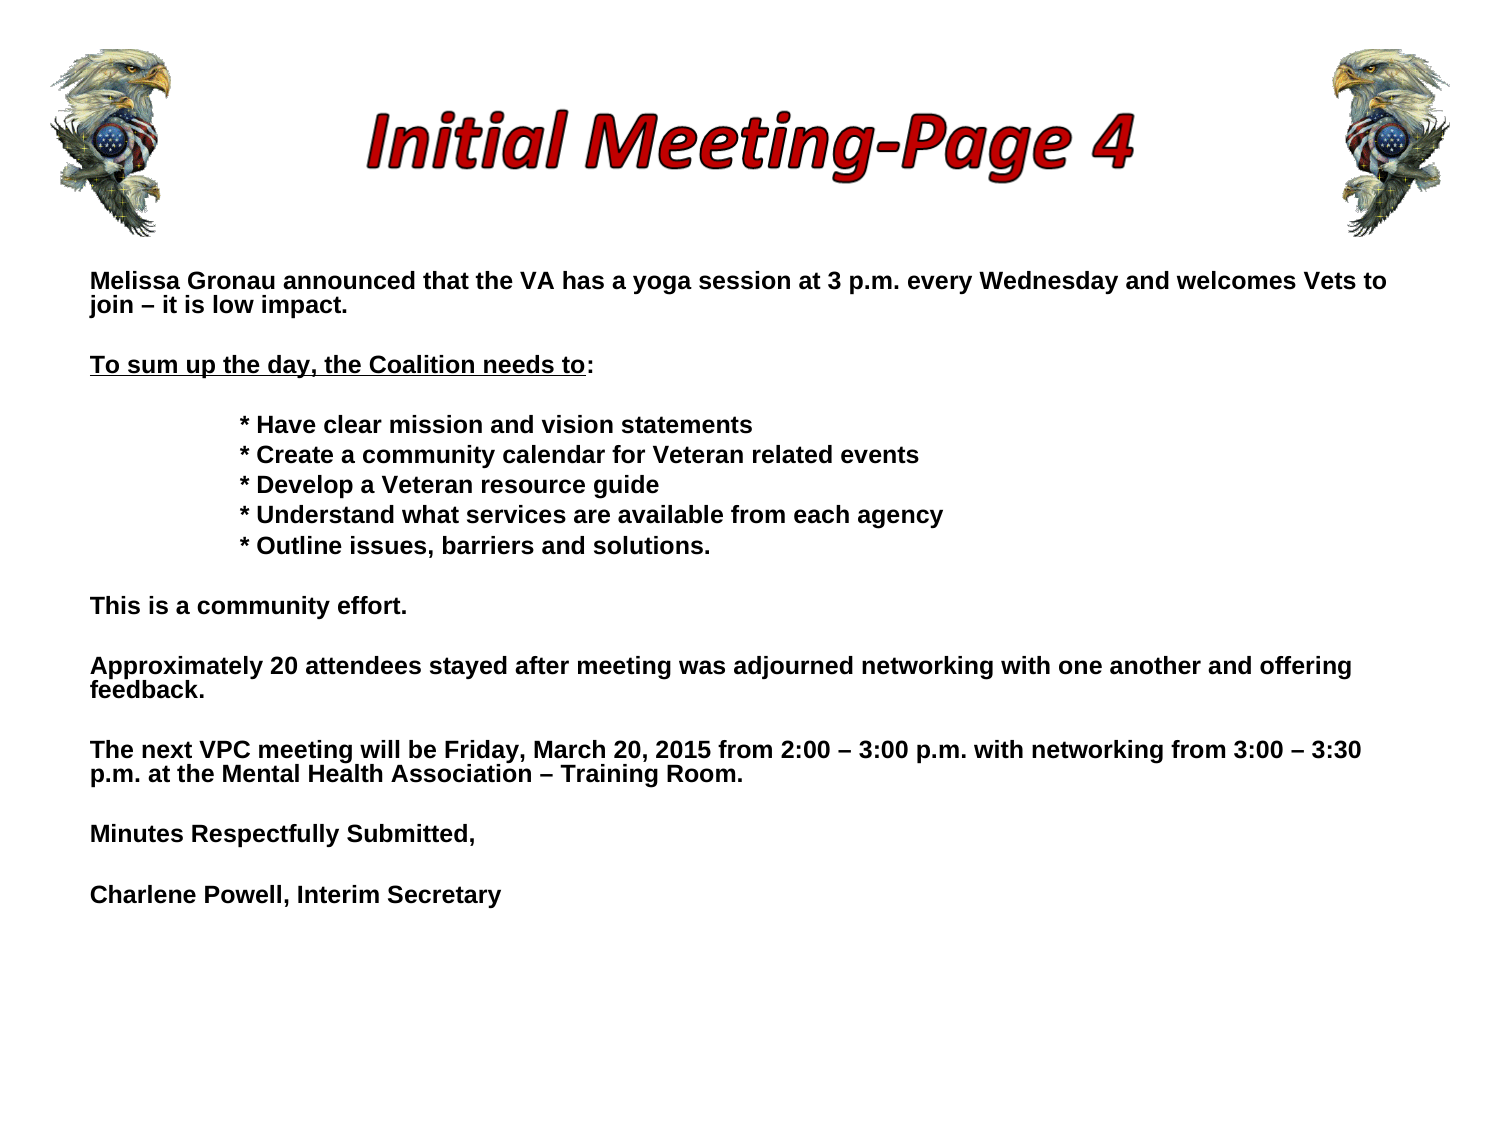

Melissa Gronau announced that the VA has a yoga session at 3 p.m. every Wednesday and welcomes Vets to join – it is low impact.
To sum up the day, the Coalition needs to:
	* Have clear mission and vision statements
	* Create a community calendar for Veteran related events
	* Develop a Veteran resource guide
	* Understand what services are available from each agency
	* Outline issues, barriers and solutions.
This is a community effort.
Approximately 20 attendees stayed after meeting was adjourned networking with one another and offering feedback.
The next VPC meeting will be Friday, March 20, 2015 from 2:00 – 3:00 p.m. with networking from 3:00 – 3:30 p.m. at the Mental Health Association – Training Room.
Minutes Respectfully Submitted,
Charlene Powell, Interim Secretary